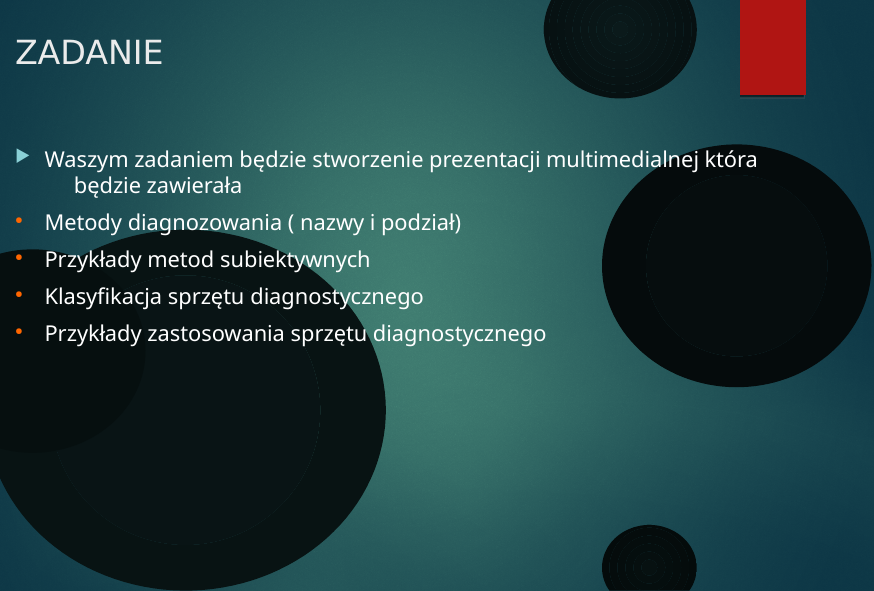

# ZADANIE
Waszym zadaniem będzie stworzenie prezentacji multimedialnej która będzie zawierała
Metody diagnozowania ( nazwy i podział)
Przykłady metod subiektywnych
Klasyfikacja sprzętu diagnostycznego
Przykłady zastosowania sprzętu diagnostycznego